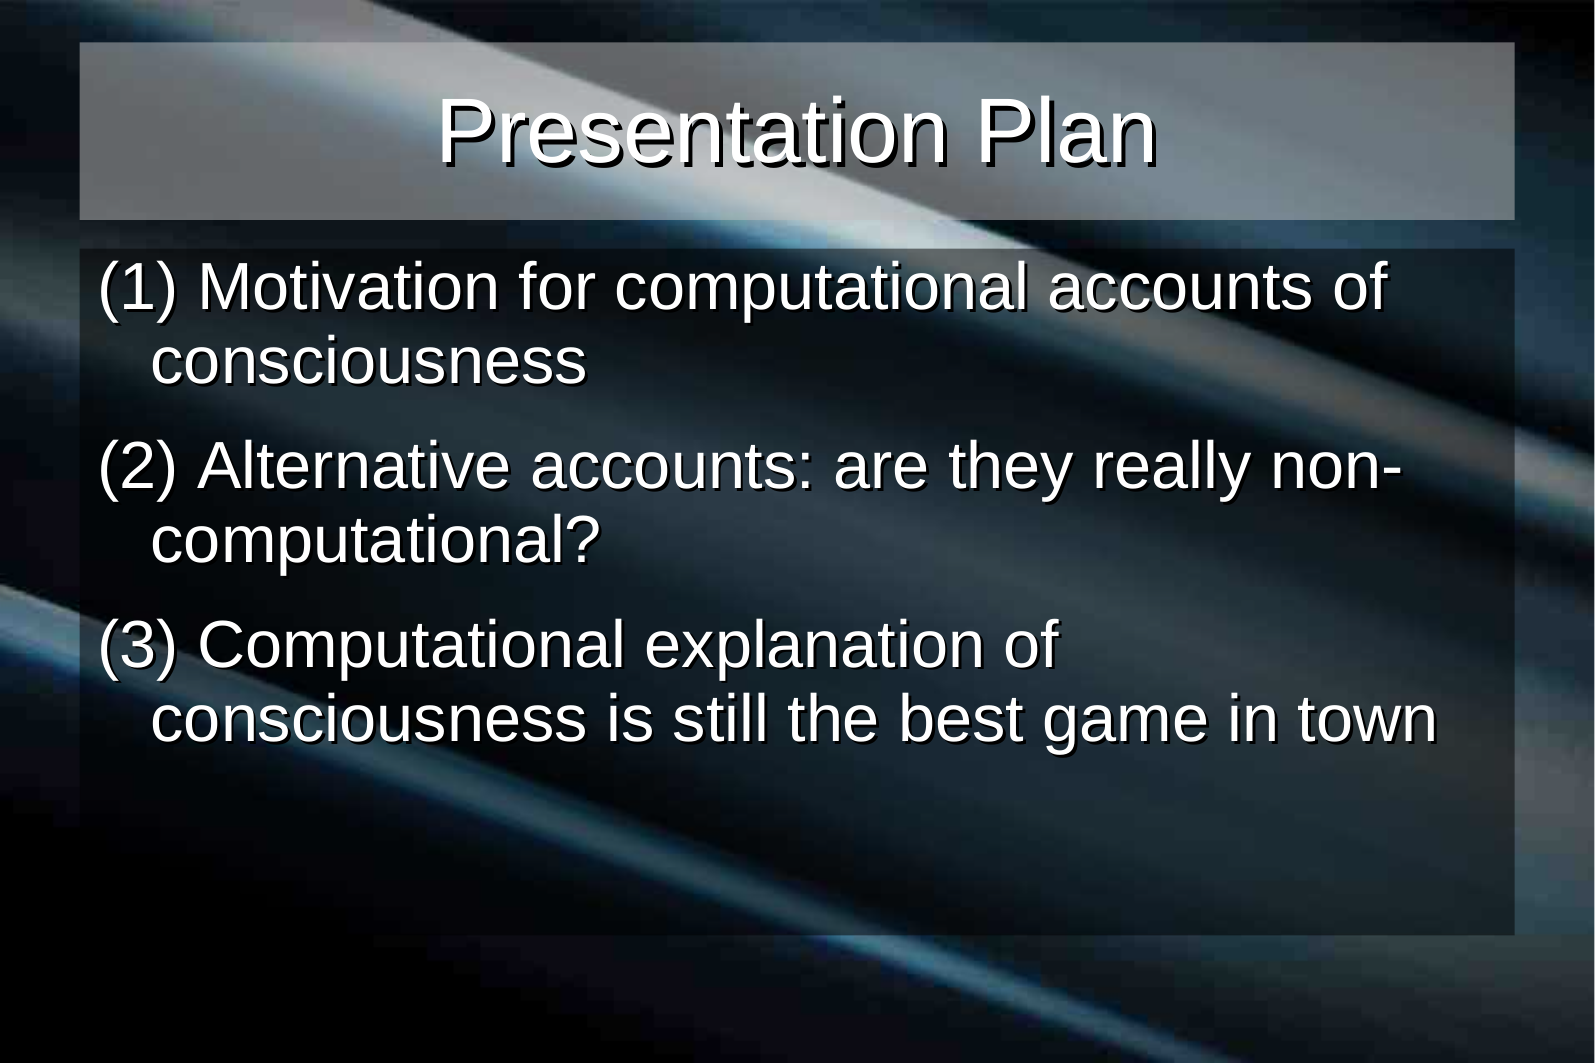

# Presentation Plan
 Motivation for computational accounts of consciousness
 Alternative accounts: are they really non-computational?
 Computational explanation of consciousness is still the best game in town